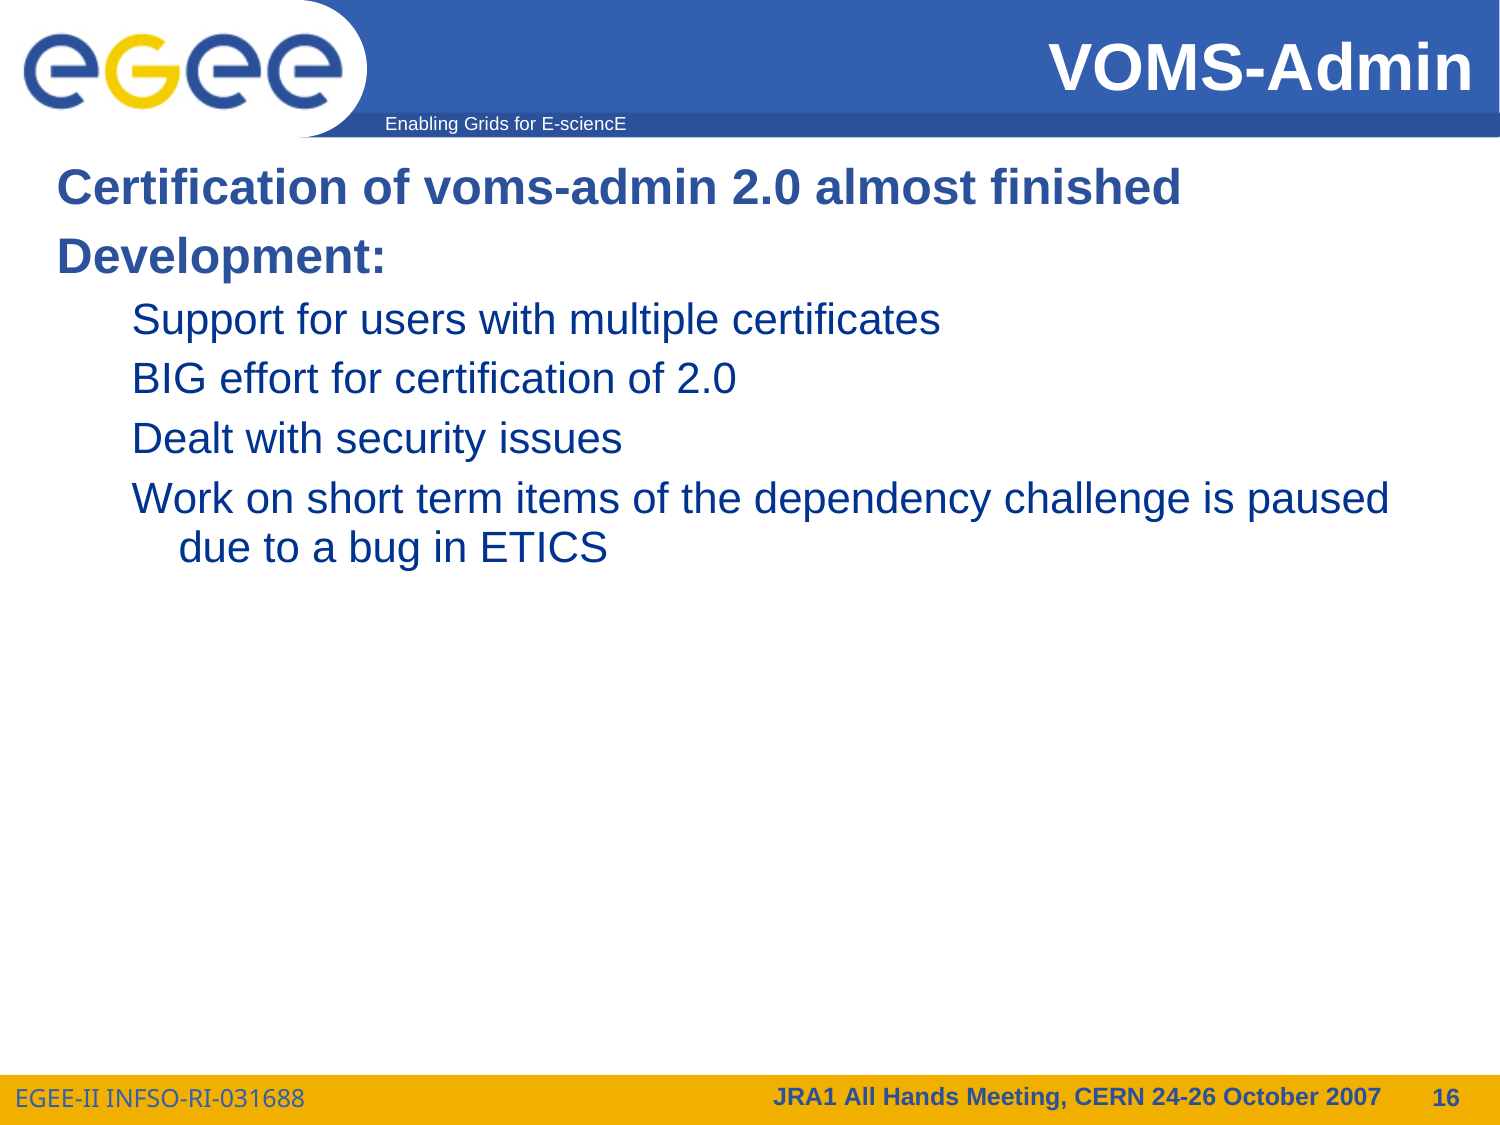

# VOMS-Admin
Certification of voms-admin 2.0 almost finished
Development:
Support for users with multiple certificates
BIG effort for certification of 2.0
Dealt with security issues
Work on short term items of the dependency challenge is paused due to a bug in ETICS
JRA1 All Hands Meeting, CERN 24-26 October 2007
16